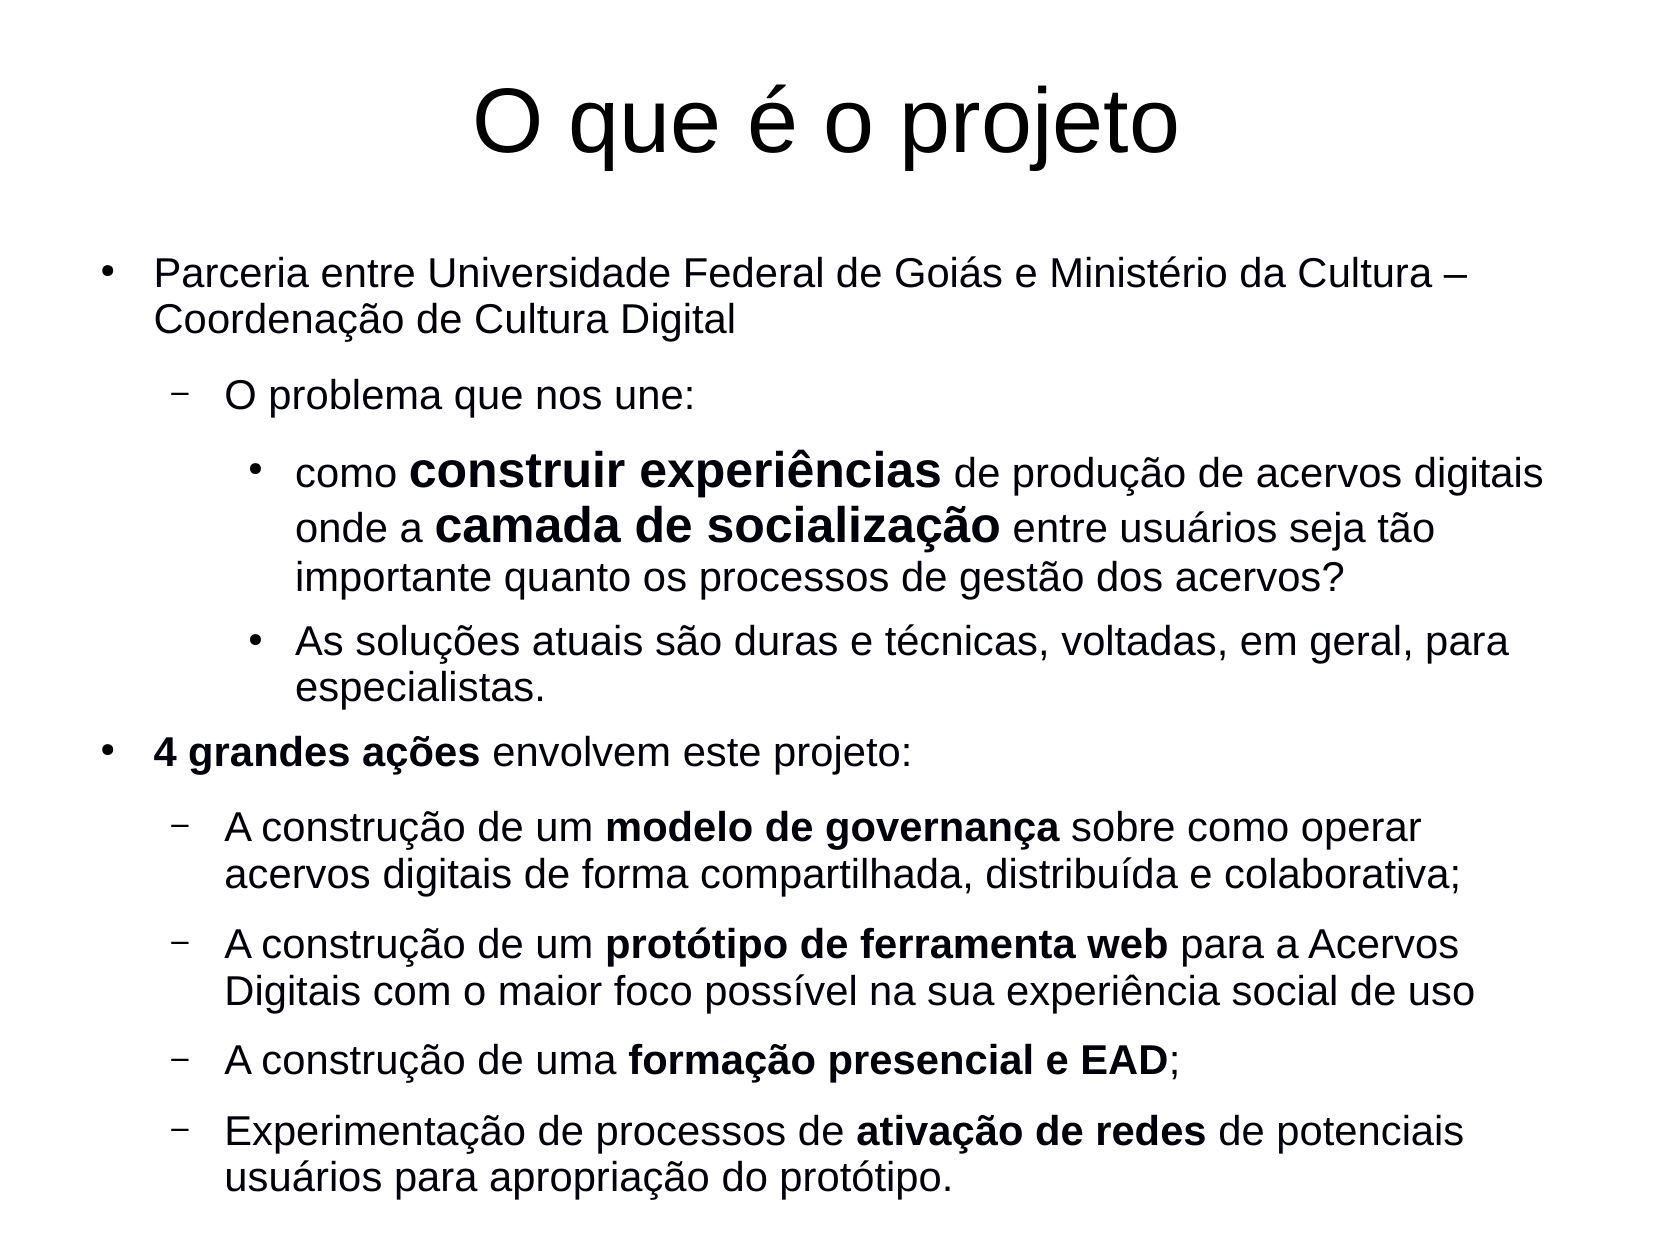

# O que é o projeto
Parceria entre Universidade Federal de Goiás e Ministério da Cultura – Coordenação de Cultura Digital
O problema que nos une:
como construir experiências de produção de acervos digitais onde a camada de socialização entre usuários seja tão importante quanto os processos de gestão dos acervos?
As soluções atuais são duras e técnicas, voltadas, em geral, para especialistas.
4 grandes ações envolvem este projeto:
A construção de um modelo de governança sobre como operar acervos digitais de forma compartilhada, distribuída e colaborativa;
A construção de um protótipo de ferramenta web para a Acervos Digitais com o maior foco possível na sua experiência social de uso
A construção de uma formação presencial e EAD;
Experimentação de processos de ativação de redes de potenciais usuários para apropriação do protótipo.